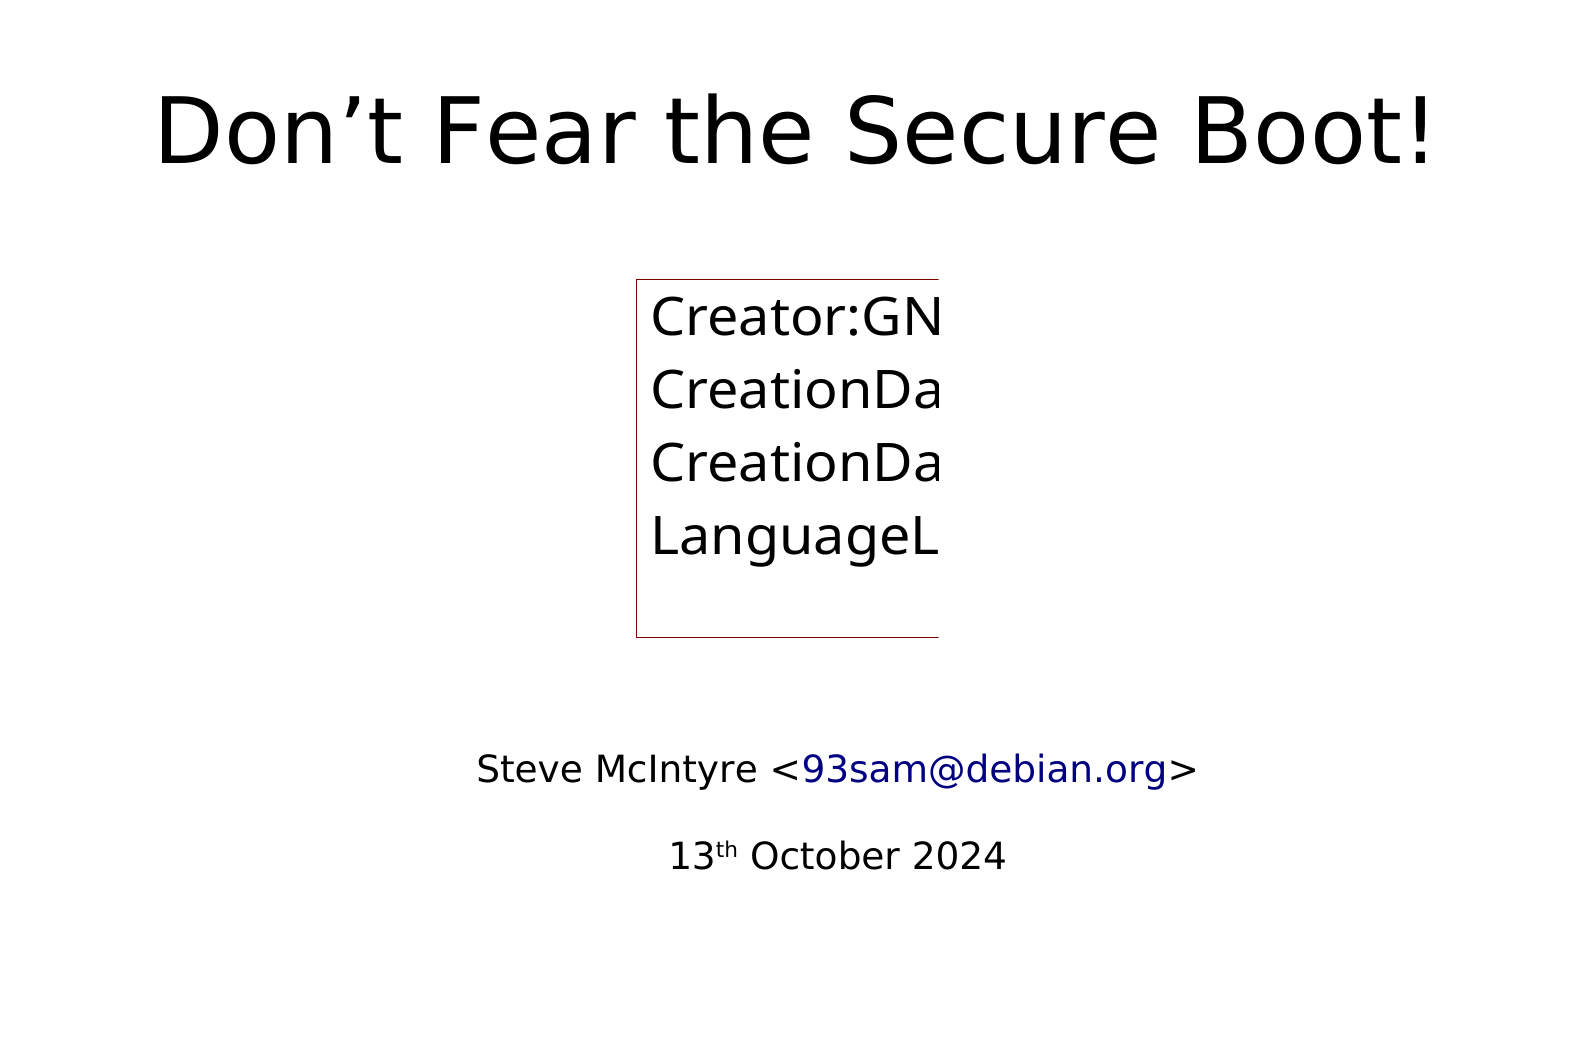

# Don’t Fear the Secure Boot!
Steve McIntyre <93sam@debian.org>
13th October 2024
1